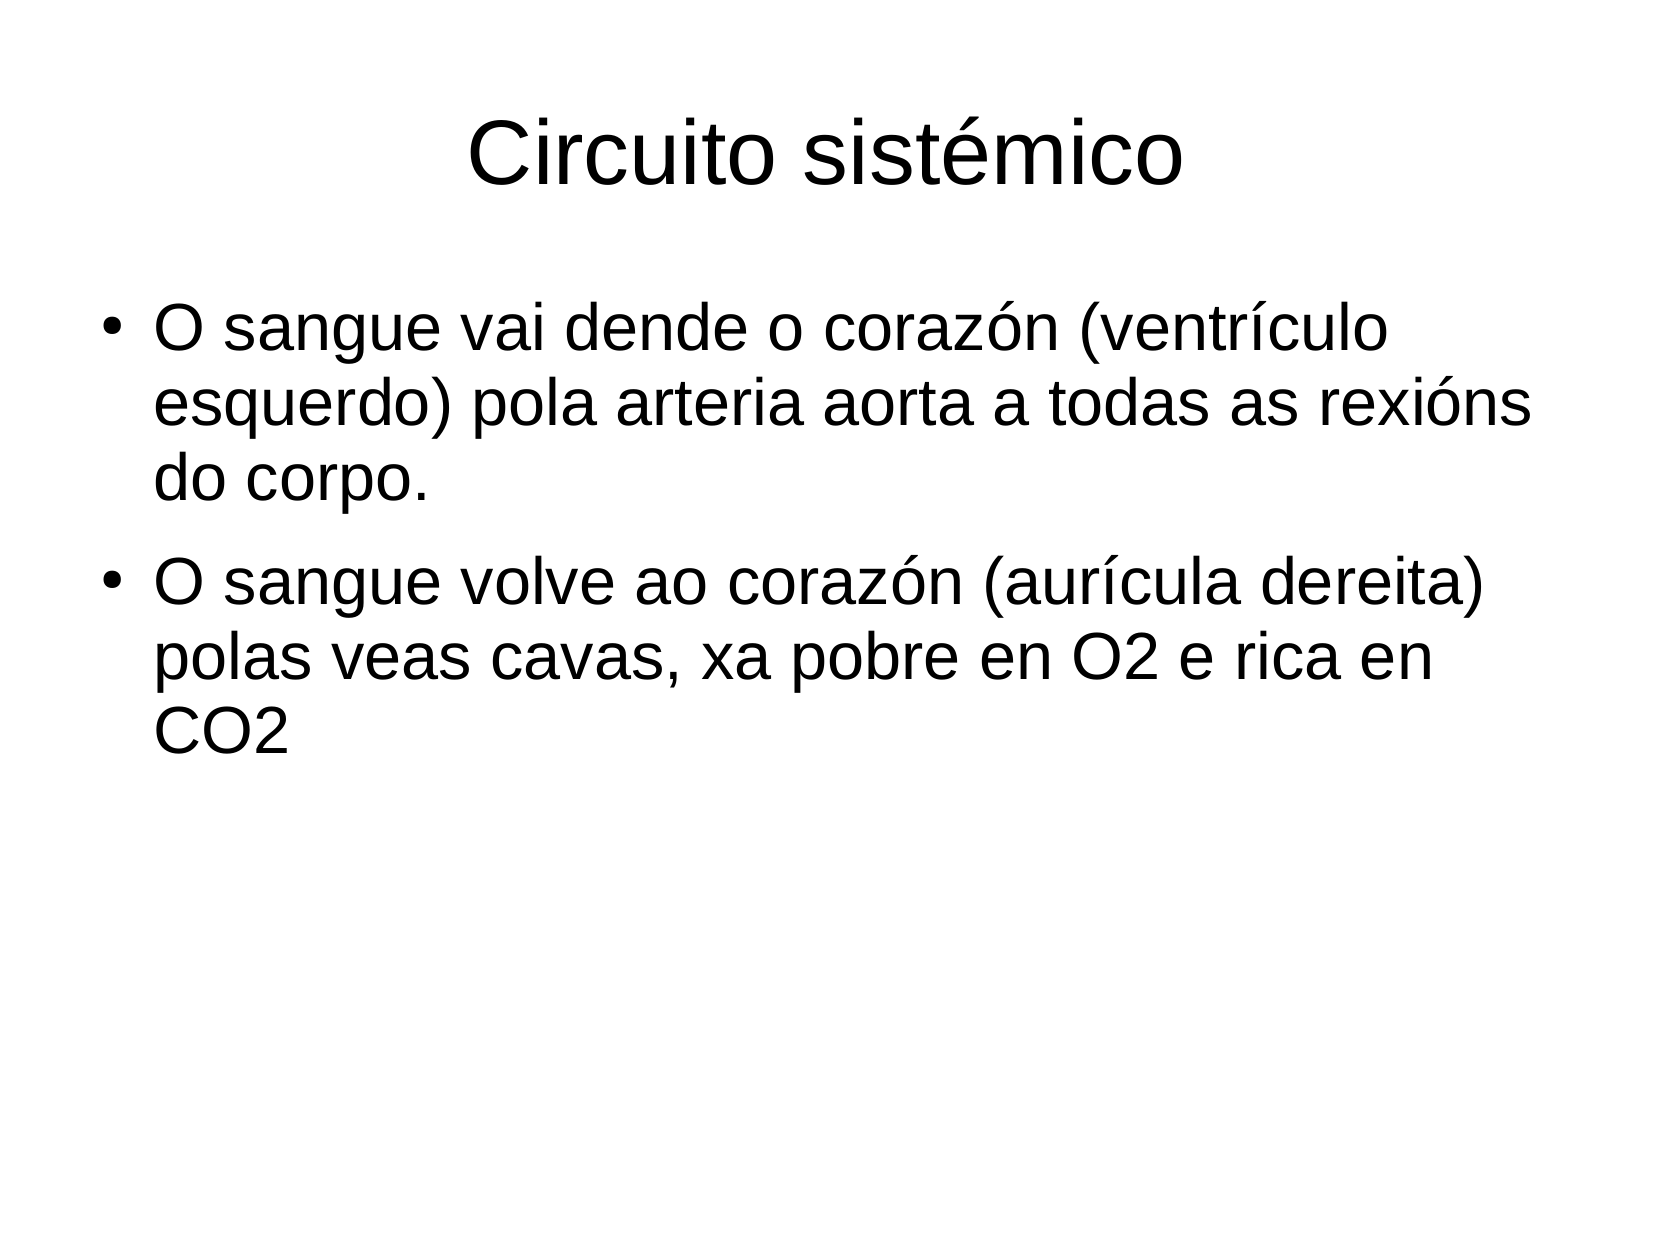

# Circuito sistémico
O sangue vai dende o corazón (ventrículo esquerdo) pola arteria aorta a todas as rexións do corpo.
O sangue volve ao corazón (aurícula dereita) polas veas cavas, xa pobre en O2 e rica en CO2